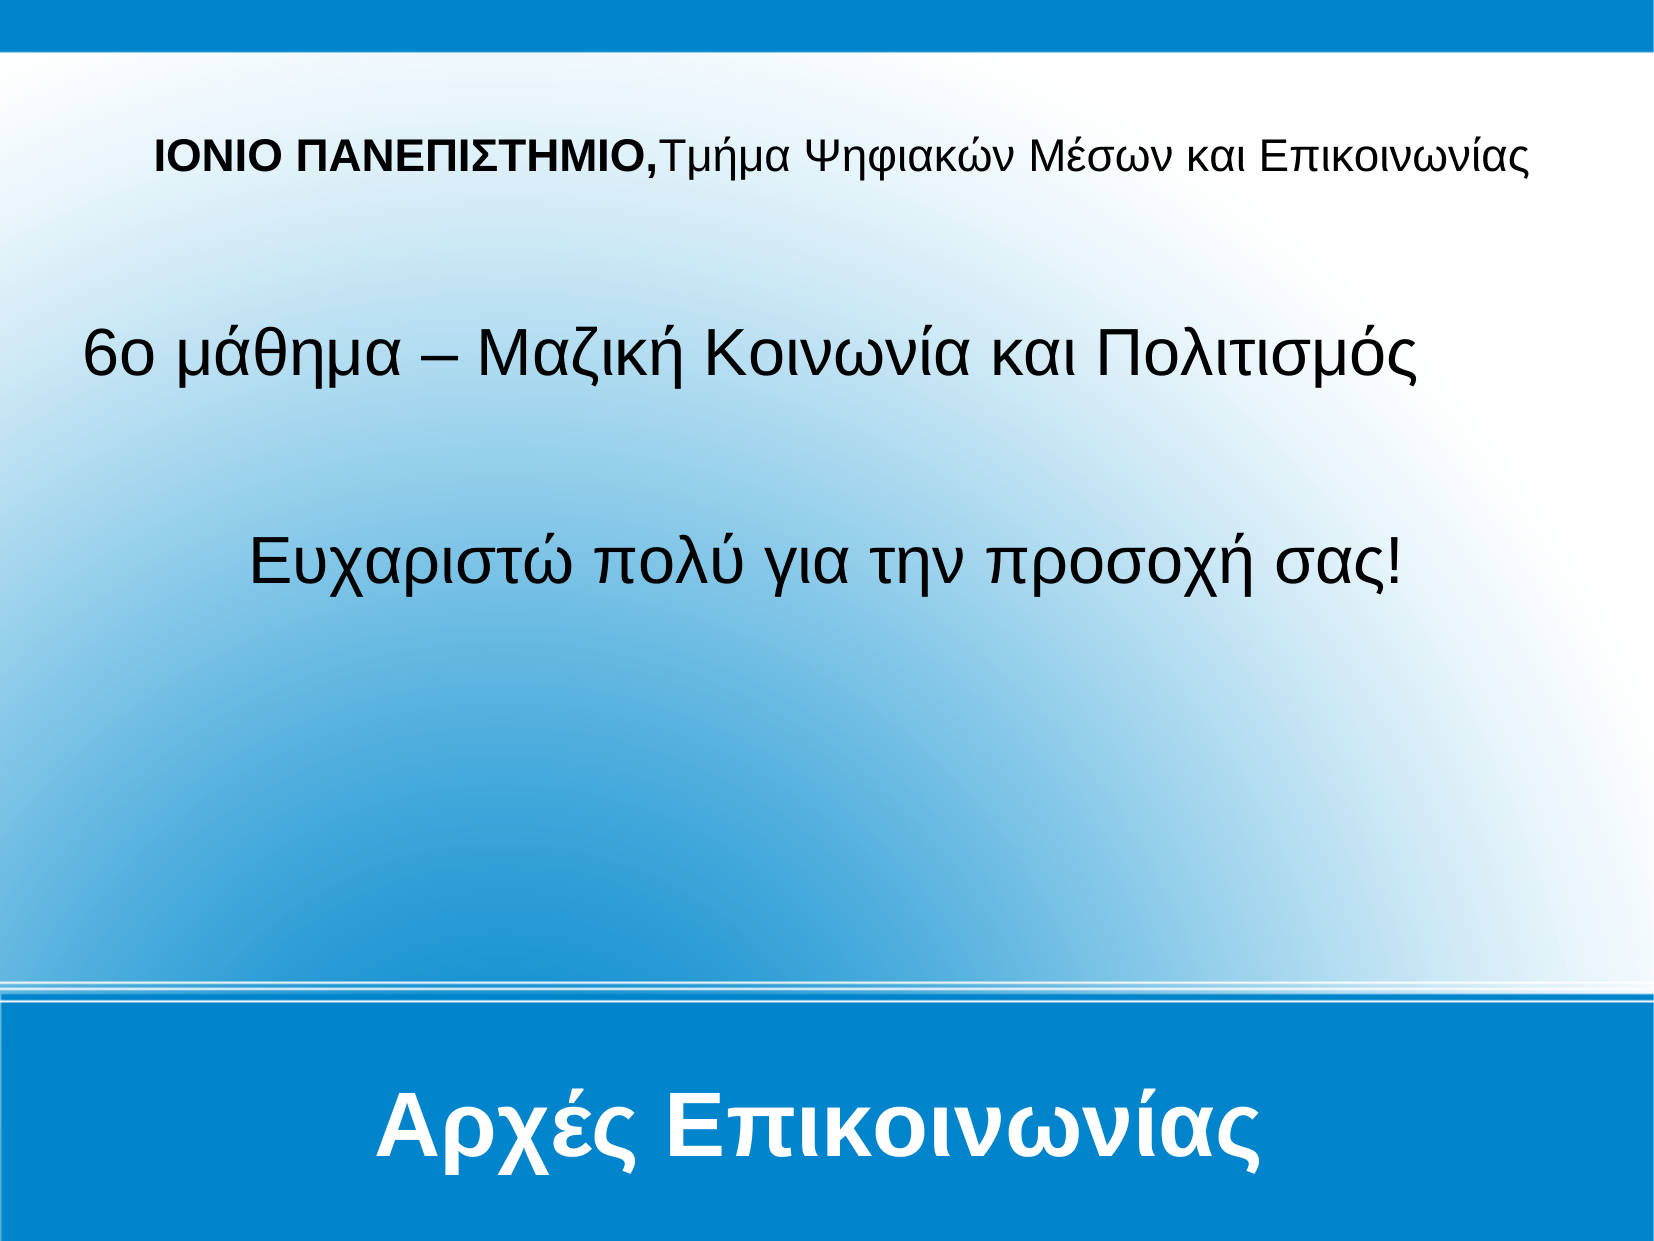

ΙΟΝΙΟ ΠΑΝΕΠΙΣΤΗΜΙΟ,Τμήμα Ψηφιακών Μέσων και Επικοινωνίας
6ο μάθημα – Μαζική Κοινωνία και Πολιτισμός
Ευχαριστώ πολύ για την προσοχή σας!
# Αρχές Επικοινωνίας